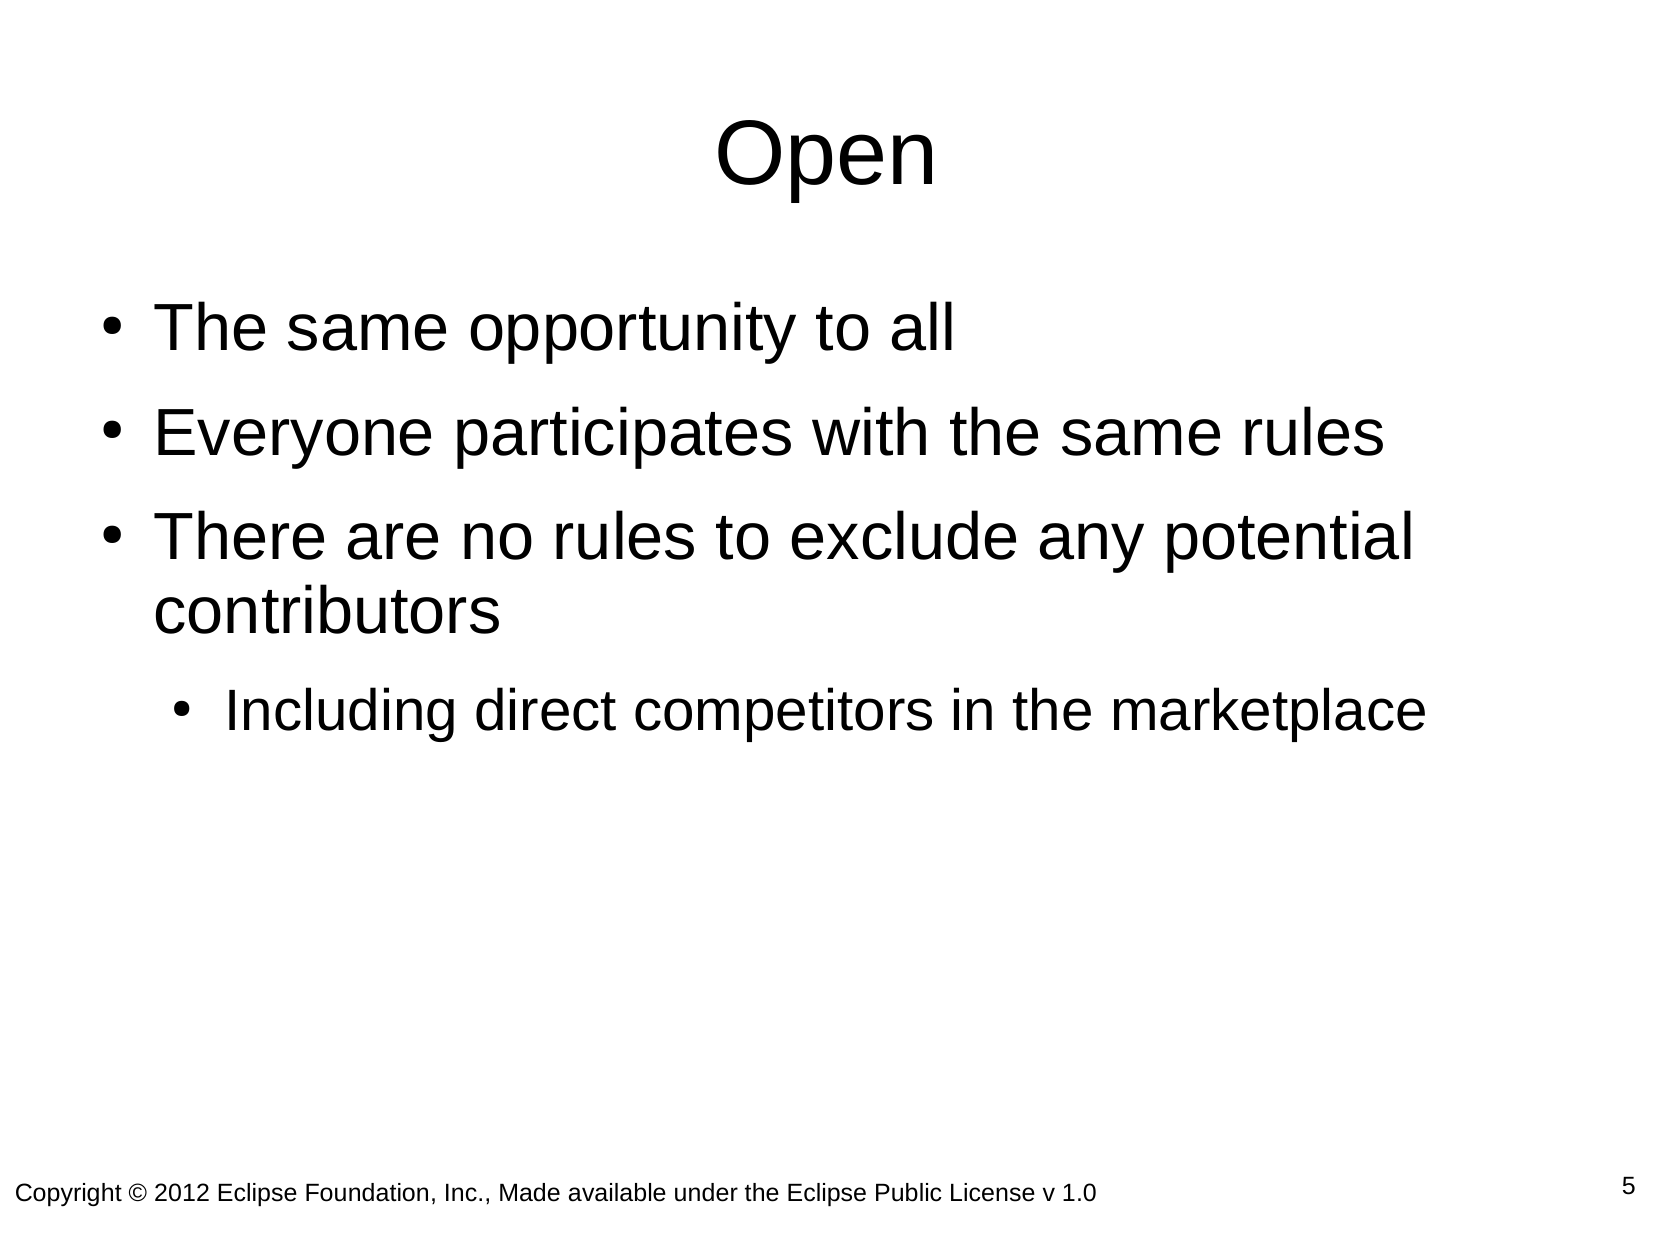

# Open
The same opportunity to all
Everyone participates with the same rules
There are no rules to exclude any potential contributors
Including direct competitors in the marketplace
5